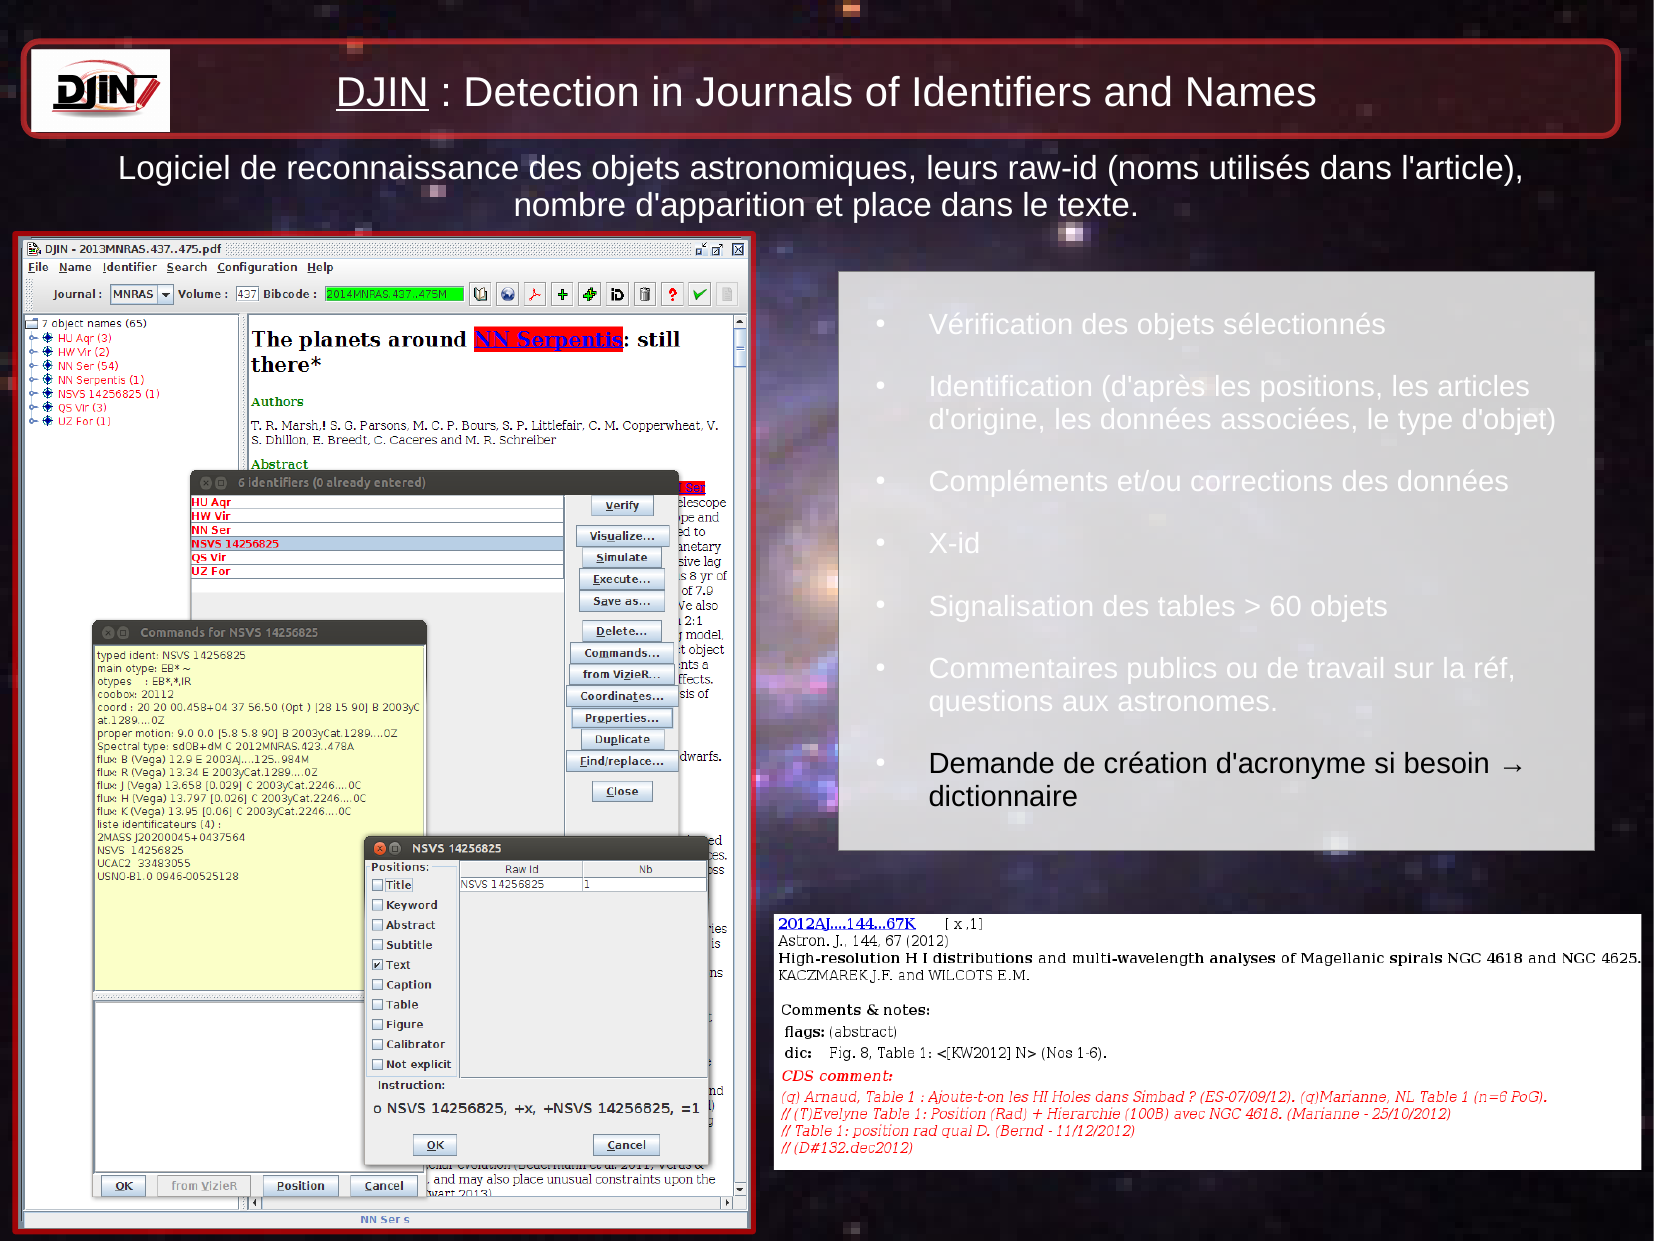

# DJIN : Detection in Journals of Identifiers and Names
Logiciel de reconnaissance des objets astronomiques, leurs raw-id (noms utilisés dans l'article),
nombre d'apparition et place dans le texte.
Vérification des objets sélectionnés
Identification (d'après les positions, les articles d'origine, les données associées, le type d'objet)
Compléments et/ou corrections des données
X-id
Signalisation des tables > 60 objets
Commentaires publics ou de travail sur la réf, questions aux astronomes.
Demande de création d'acronyme si besoin → dictionnaire